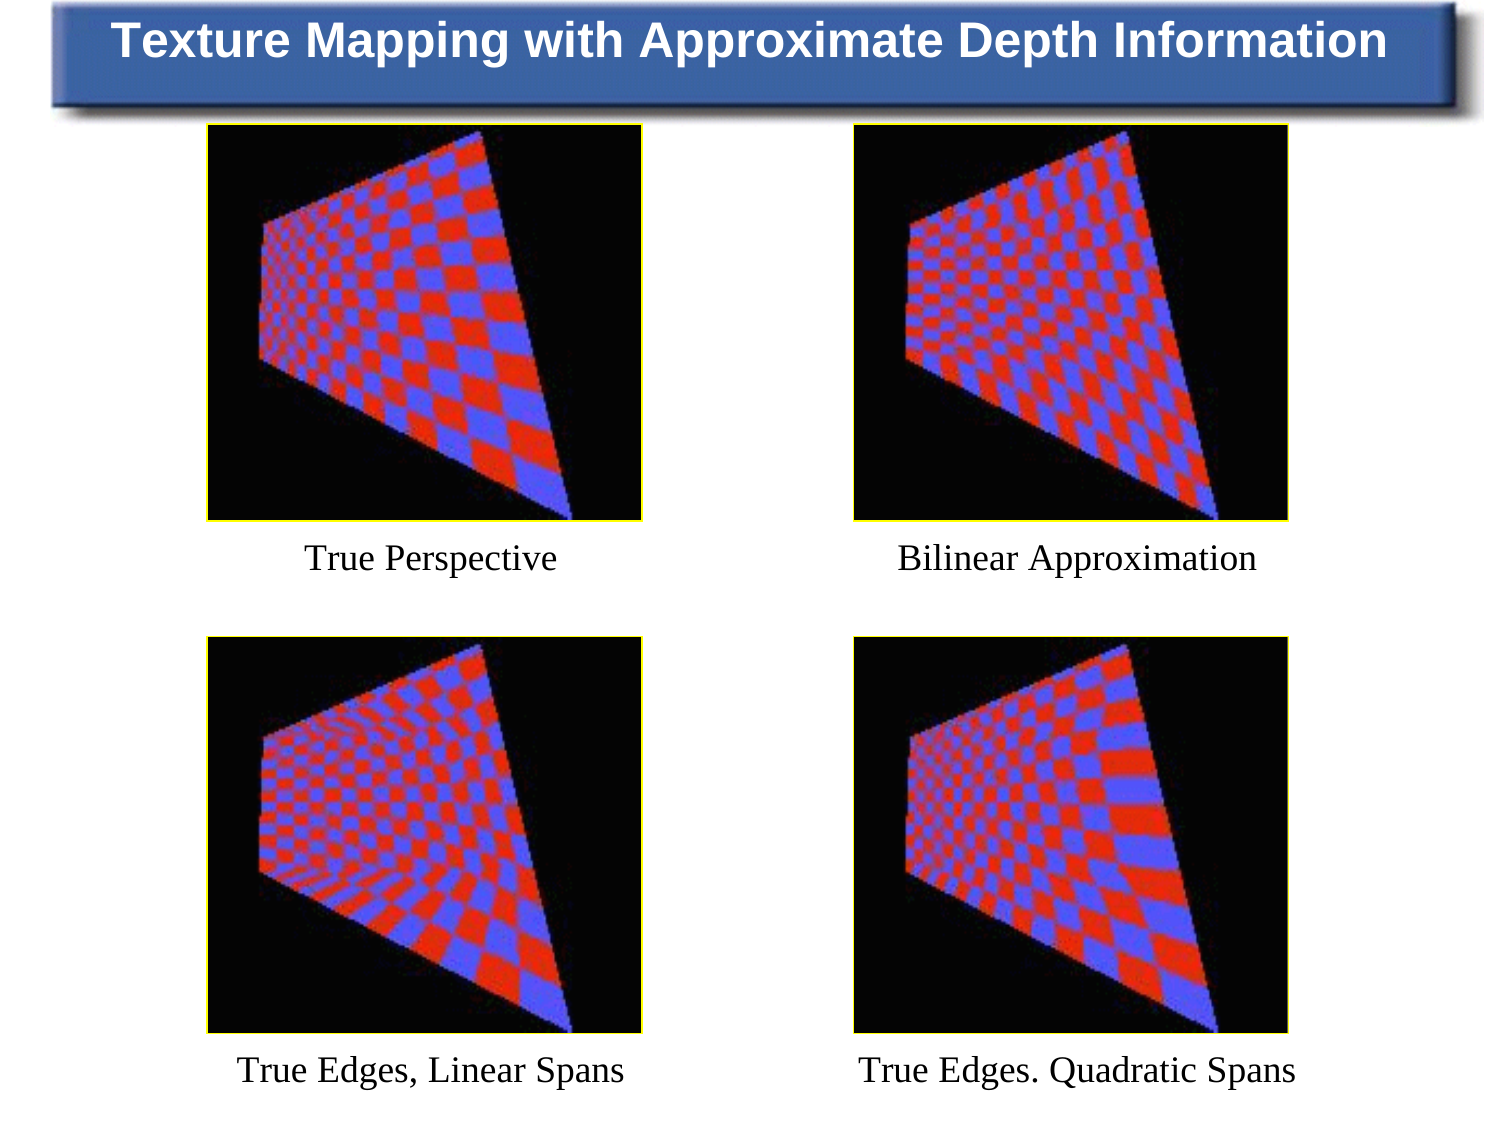

Texture Mapping with Approximate Depth Information
True Perspective
Bilinear Approximation
True Edges, Linear Spans
True Edges. Quadratic Spans